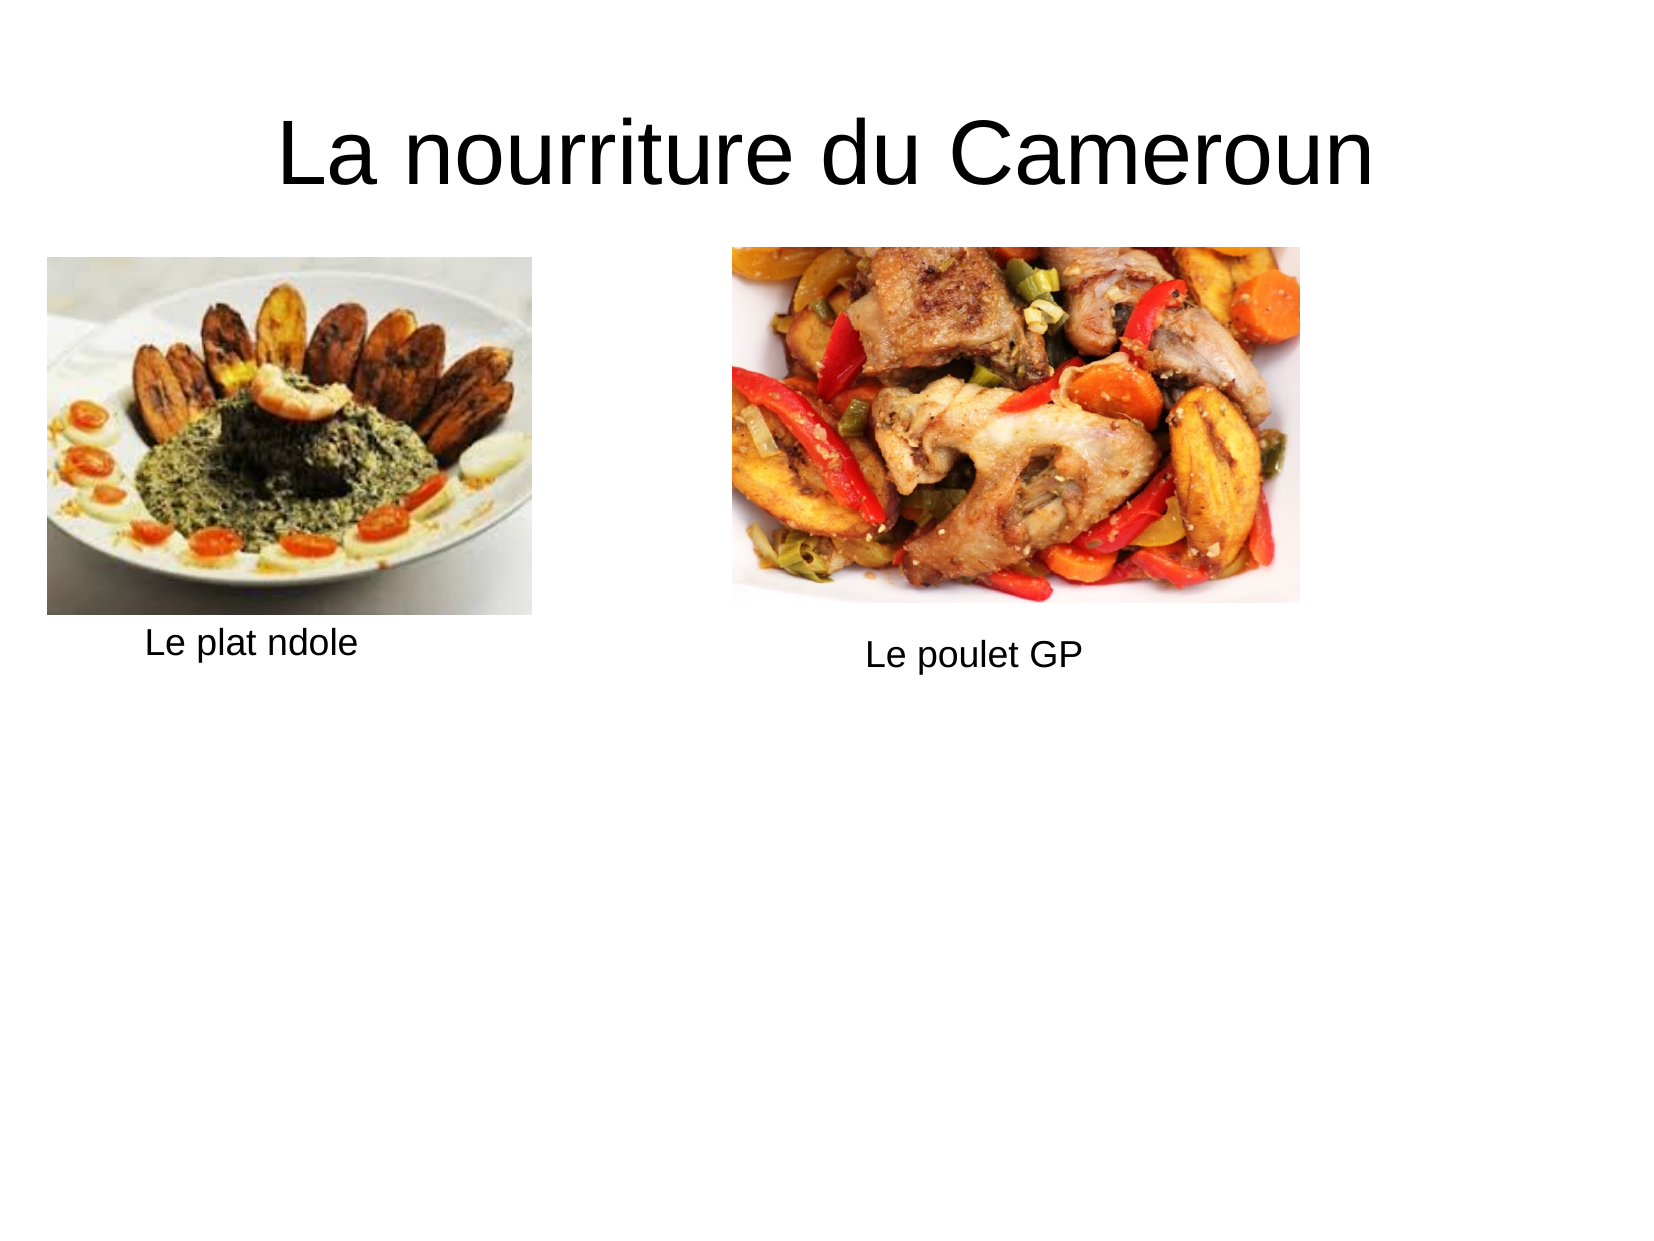

# La nourriture du Cameroun
Le plat ndole
Le poulet GP